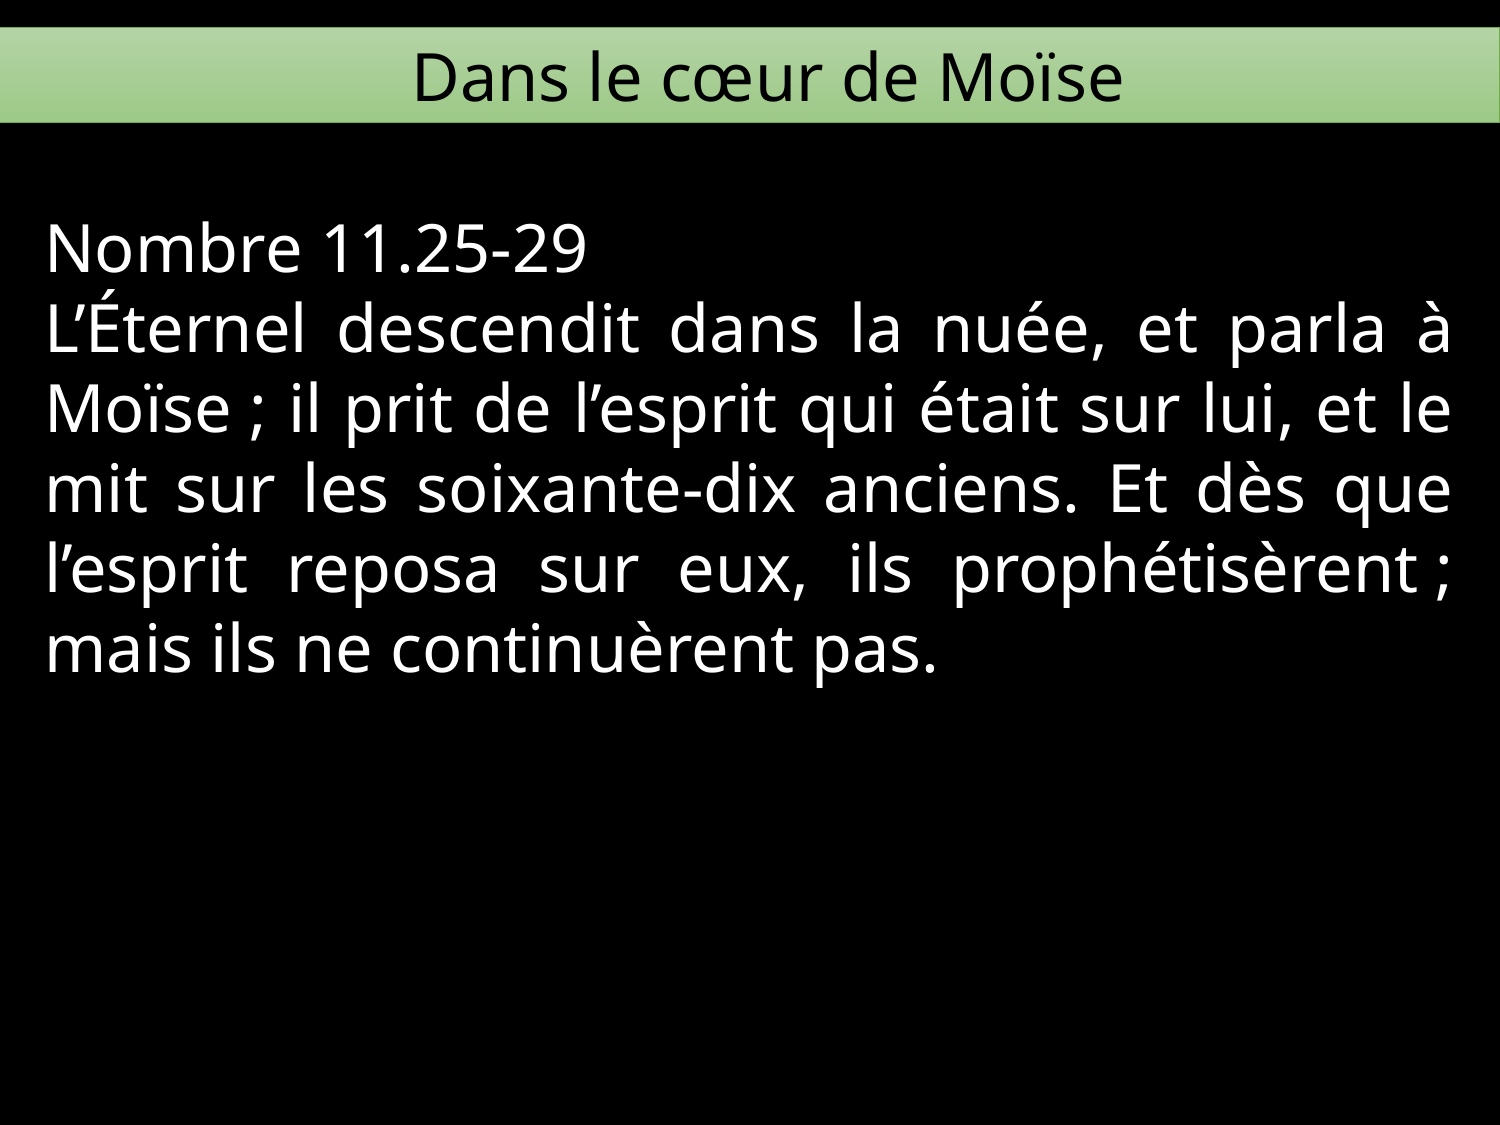

Dans le cœur de Moïse
Nombre 11.25-29
L’Éternel descendit dans la nuée, et parla à Moïse ; il prit de l’esprit qui était sur lui, et le mit sur les soixante-dix anciens. Et dès que l’esprit reposa sur eux, ils prophétisèrent ; mais ils ne continuèrent pas.